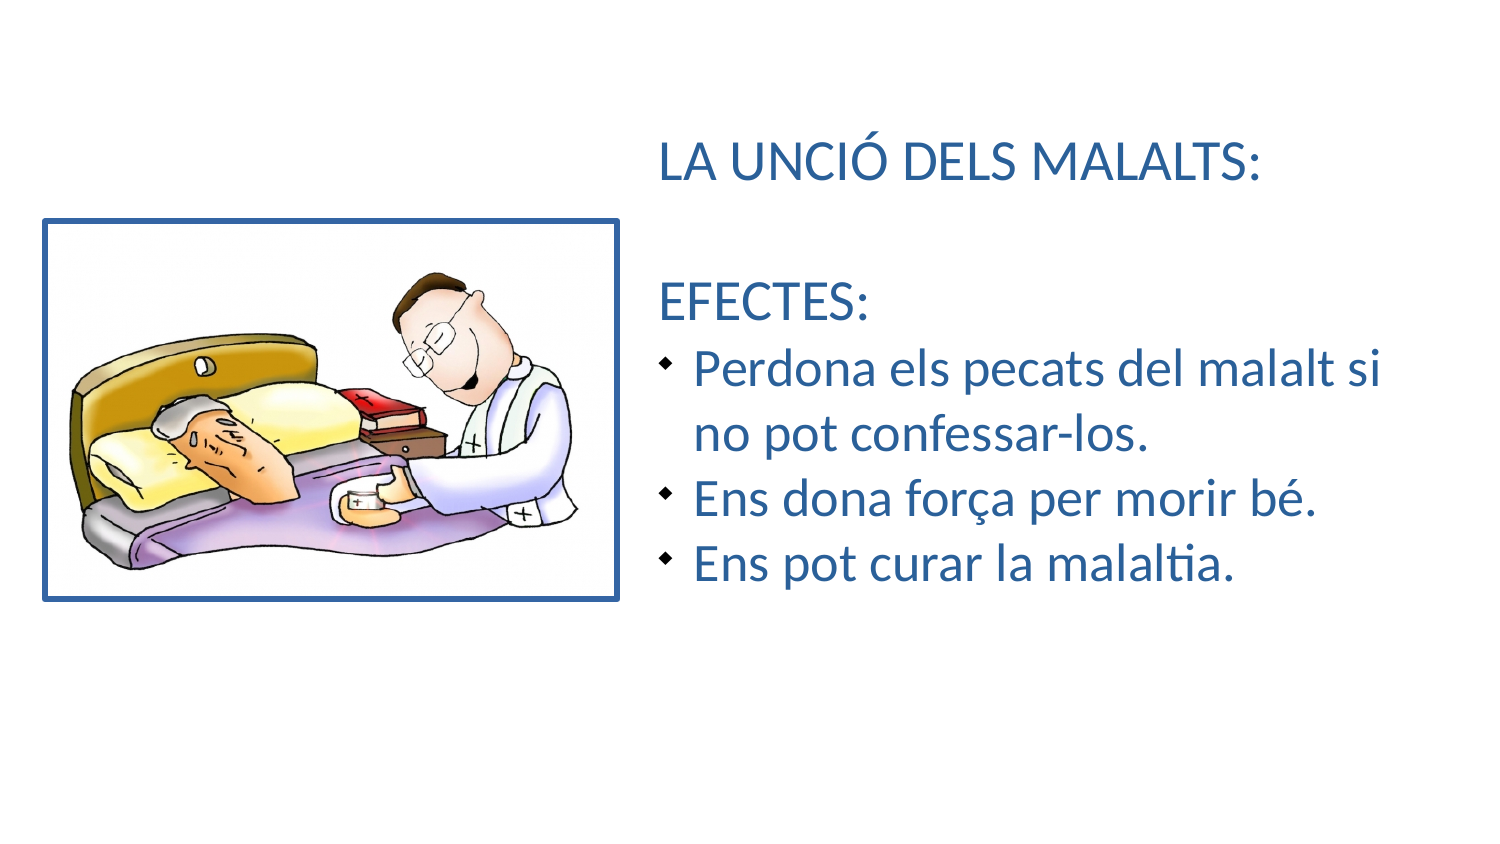

LA UNCIÓ DELS MALALTS:
EFECTES:
Perdona els pecats del malalt si no pot confessar-los.
Ens dona força per morir bé.
Ens pot curar la malaltia.